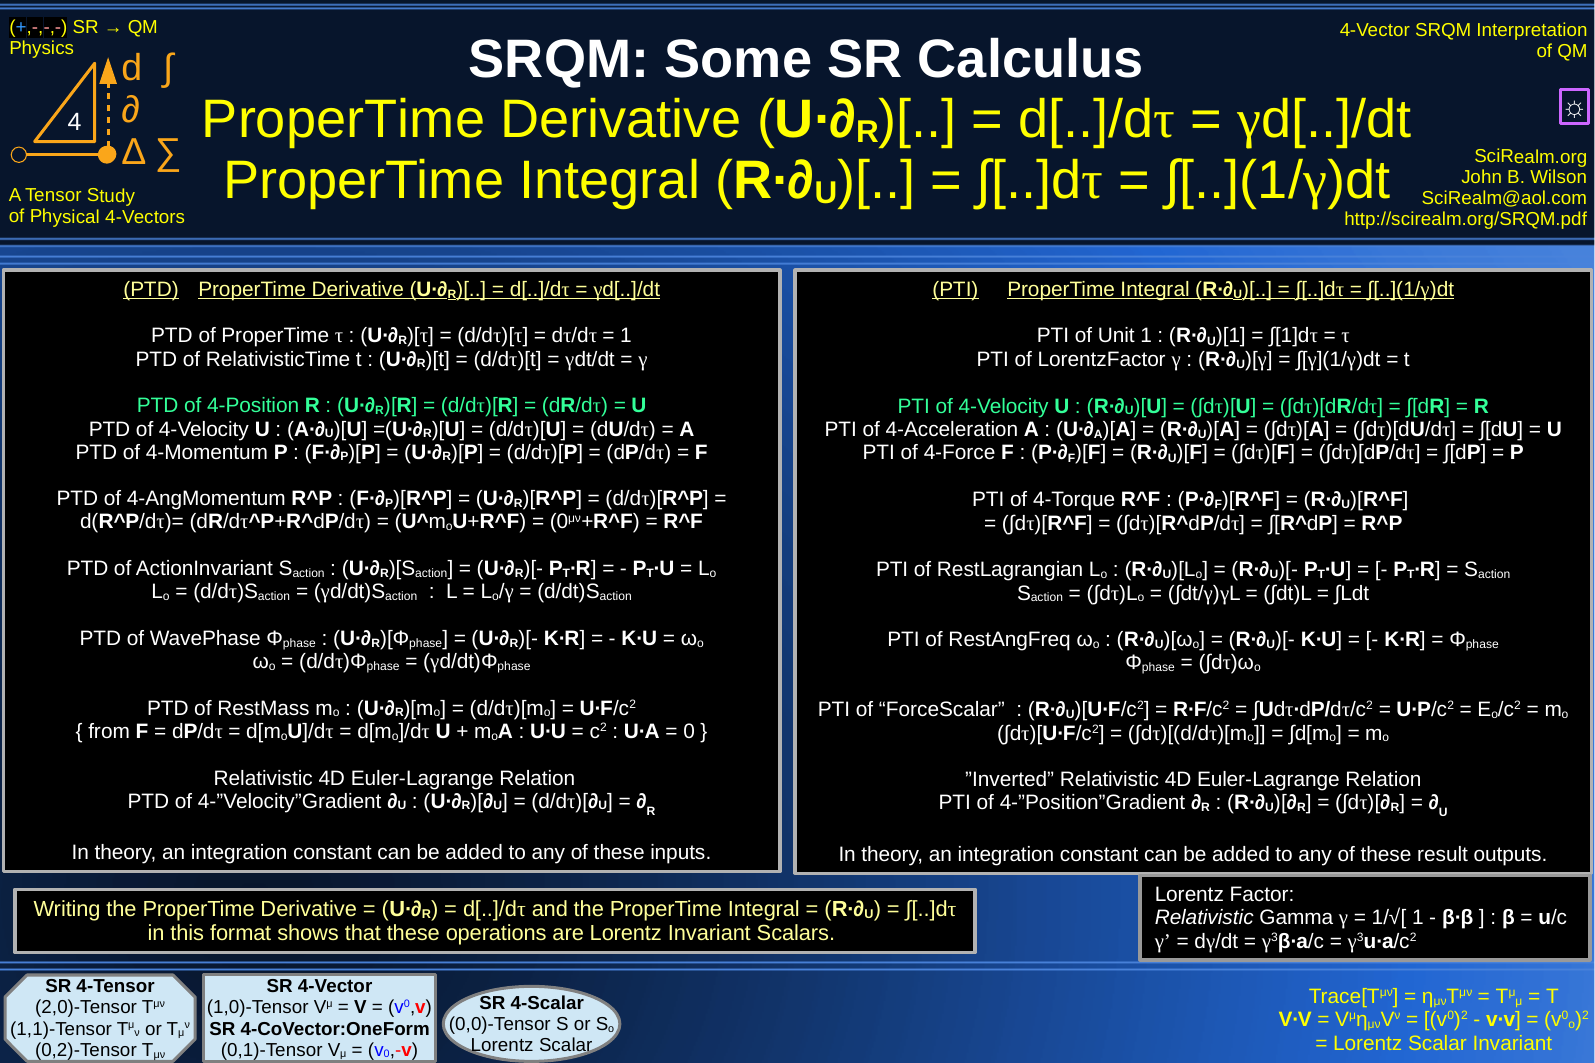

# SRQM: Some SR Calculus ProperTime Derivative (U∙∂R)[..] = d[..]/dτ = γd[..]/dt ProperTime Integral (R∙∂U)[..] = ∫[..]dτ = ∫[..](1/γ)dt
(+,-,-,-) SR → QM
Physics
A Tensor Study
of Physical 4-Vectors
4-Vector SRQM Interpretation
of QM
SciRealm.org
John B. Wilson
SciRealm@aol.com
http://scirealm.org/SRQM.pdf
d ∫
∂
Δ ∑
4
☼
(PTD)	ProperTime Derivative (U∙∂R)[..] = d[..]/dτ = γd[..]/dt
PTD of ProperTime τ : (U∙∂R)[τ] = (d/dτ)[τ] = dτ/dτ = 1
PTD of RelativisticTime t : (U∙∂R)[t] = (d/dτ)[t] = γdt/dt = γ
PTD of 4-Position R : (U∙∂R)[R] = (d/dτ)[R] = (dR/dτ) = U
PTD of 4-Velocity U : (A∙∂U)[U] =(U∙∂R)[U] = (d/dτ)[U] = (dU/dτ) = A
PTD of 4-Momentum P : (F∙∂P)[P] = (U∙∂R)[P] = (d/dτ)[P] = (dP/dτ) = F
PTD of 4-AngMomentum R^P : (F∙∂P)[R^P] = (U∙∂R)[R^P] = (d/dτ)[R^P] = d(R^P/dτ)= (dR/dτ^P+R^dP/dτ) = (U^moU+R^F) = (0μν+R^F) = R^F
PTD of ActionInvariant Saction : (U∙∂R)[Saction] = (U∙∂R)[- PT∙R] = - PT∙U = Lo
Lo = (d/dτ)Saction = (γd/dt)Saction : L = Lo/γ = (d/dt)Saction
PTD of WavePhase Φphase : (U∙∂R)[Φphase] = (U∙∂R)[- K∙R] = - K∙U = ωo
ωo = (d/dτ)Φphase = (γd/dt)Φphase
PTD of RestMass mo : (U∙∂R)[mo] = (d/dτ)[mo] = U∙F/c2
{ from F = dP/dτ = d[moU]/dτ = d[mo]/dτ U + moA : U∙U = c2 : U∙A = 0 }
 Relativistic 4D Euler-Lagrange Relation
PTD of 4-”Velocity”Gradient ∂U : (U∙∂R)[∂U] = (d/dτ)[∂U] = ∂R
In theory, an integration constant can be added to any of these inputs.
(PTI)	ProperTime Integral (R∙∂U)[..] = ∫[..]dτ = ∫[..](1/γ)dt
PTI of Unit 1 : (R∙∂U)[1] = ∫[1]dτ = τ
PTI of LorentzFactor γ : (R∙∂U)[γ] = ∫[γ](1/γ)dt = t
PTI of 4-Velocity U : (R∙∂U)[U] = (∫dτ)[U] = (∫dτ)[dR/dτ] = ∫[dR] = R
PTI of 4-Acceleration A : (U∙∂A)[A] = (R∙∂U)[A] = (∫dτ)[A] = (∫dτ)[dU/dτ] = ∫[dU] = U
PTI of 4-Force F : (P∙∂F)[F] = (R∙∂U)[F] = (∫dτ)[F] = (∫dτ)[dP/dτ] = ∫[dP] = P
PTI of 4-Torque R^F : (P∙∂F)[R^F] = (R∙∂U)[R^F]
= (∫dτ)[R^F] = (∫dτ)[R^dP/dτ] = ∫[R^dP] = R^P
PTI of RestLagrangian Lo : (R∙∂U)[Lo] = (R∙∂U)[- PT∙U] = [- PT∙R] = Saction
Saction = (∫dτ)Lo = (∫dt/γ)γL = (∫dt)L = ∫Ldt
PTI of RestAngFreq ωo : (R∙∂U)[ωo] = (R∙∂U)[- K∙U] = [- K∙R] = Φphase
Φphase = (∫dτ)ωo
PTI of “ForceScalar” : (R∙∂U)[U∙F/c2] = R∙F/c2 = ∫Udτ∙dP/dτ/c2 = U∙P/c2 = Eo/c2 = mo
(∫dτ)[U∙F/c2] = (∫dτ)[(d/dτ)[mo]] = ∫d[mo] = mo
”Inverted” Relativistic 4D Euler-Lagrange Relation
PTI of 4-”Position”Gradient ∂R : (R∙∂U)[∂R] = (∫dτ)[∂R] = ∂U
In theory, an integration constant can be added to any of these result outputs.
Lorentz Factor:
Relativistic Gamma γ = 1/√[ 1 - β∙β ] : β = u/c
γ’ = dγ/dt = γ3β∙a/c = γ3u∙a/c2
Writing the ProperTime Derivative = (U∙∂R) = d[..]/dτ and the ProperTime Integral = (R∙∂U) = ∫[..]dτ in this format shows that these operations are Lorentz Invariant Scalars.
SR 4-Tensor
(2,0)-Tensor Tμν
(1,1)-Tensor Tμν or Tμν
(0,2)-Tensor Tμν
SR 4-Vector
(1,0)-Tensor Vμ = V = (v0,v)
SR 4-CoVector:OneForm
(0,1)-Tensor Vμ = (v0,-v)
Trace[Tμν] = ημνTμν = Tμμ = T
V∙V = VμημνVν = [(v0)2 - v∙v] = (v0o)2
= Lorentz Scalar Invariant
SR 4-Scalar
(0,0)-Tensor S or So
Lorentz Scalar